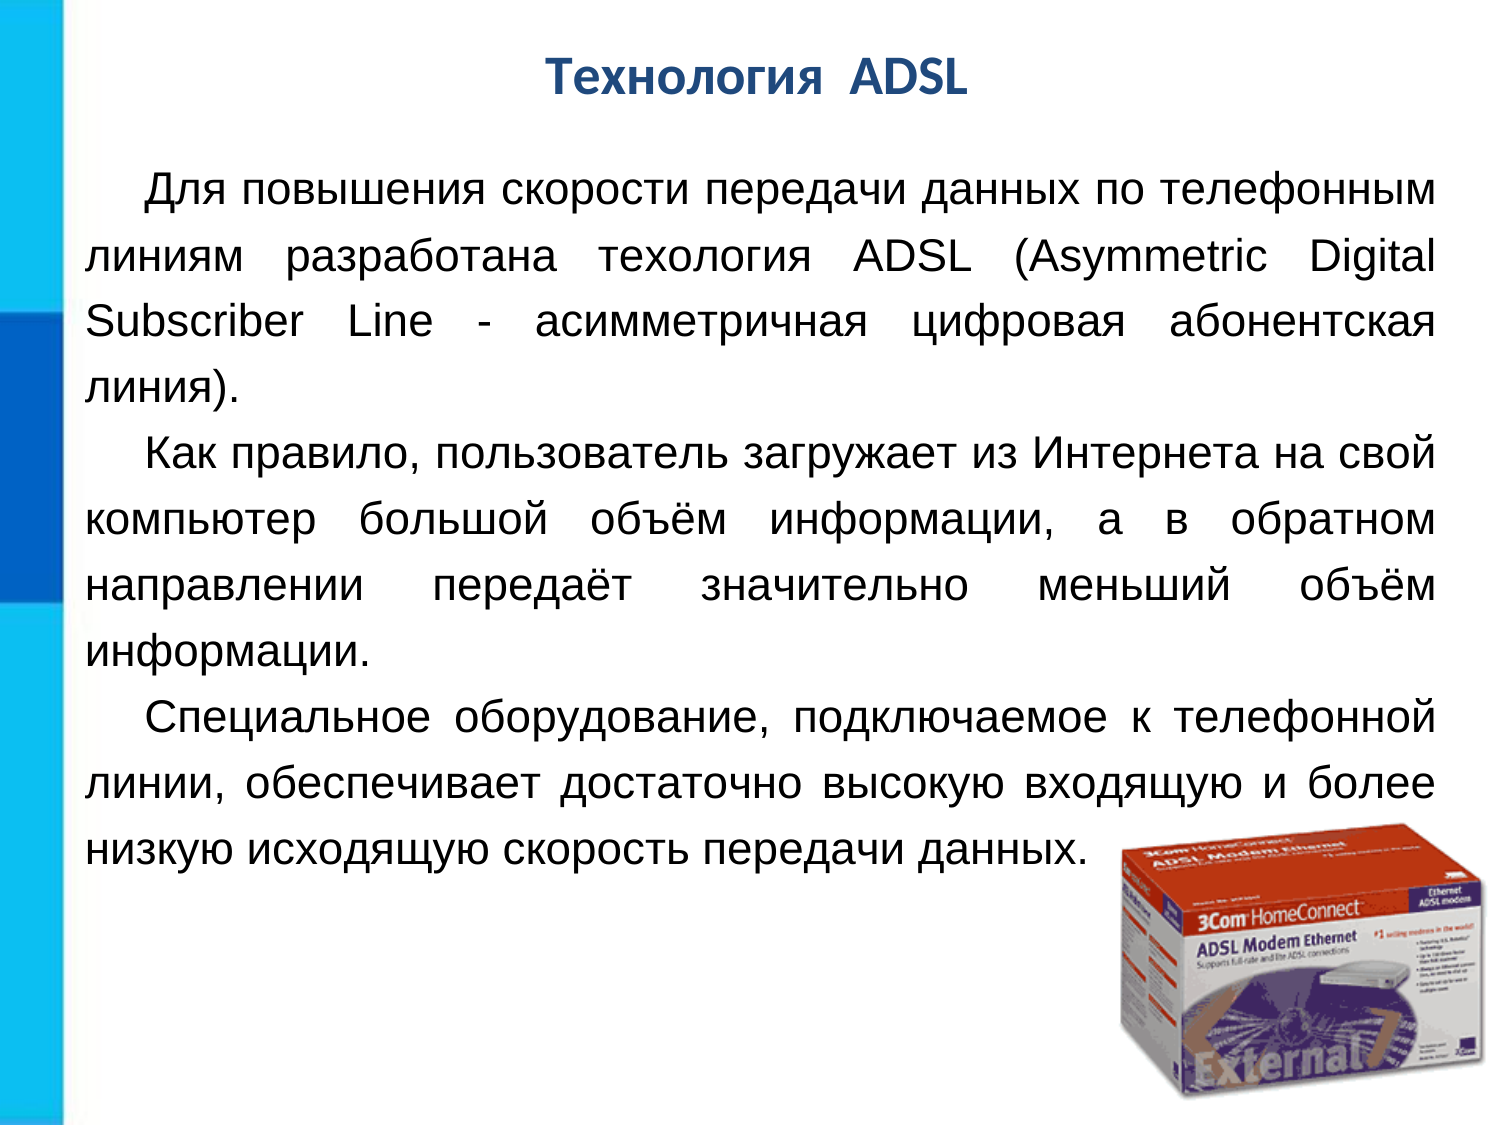

Технология ADSL
Для повышения скорости передачи данных по телефонным линиям разработана техология ADSL (Asymmetric Digital Subscriber Line - асимметричная цифровая абонентская линия).
Как правило, пользователь загружает из Интернета на свой компьютер большой объём информации, а в обратном направлении передаёт значительно меньший объём информации.
Специальное оборудование, подключаемое к телефонной линии, обеспечивает достаточно высокую входящую и более низкую исходящую скорость передачи данных.